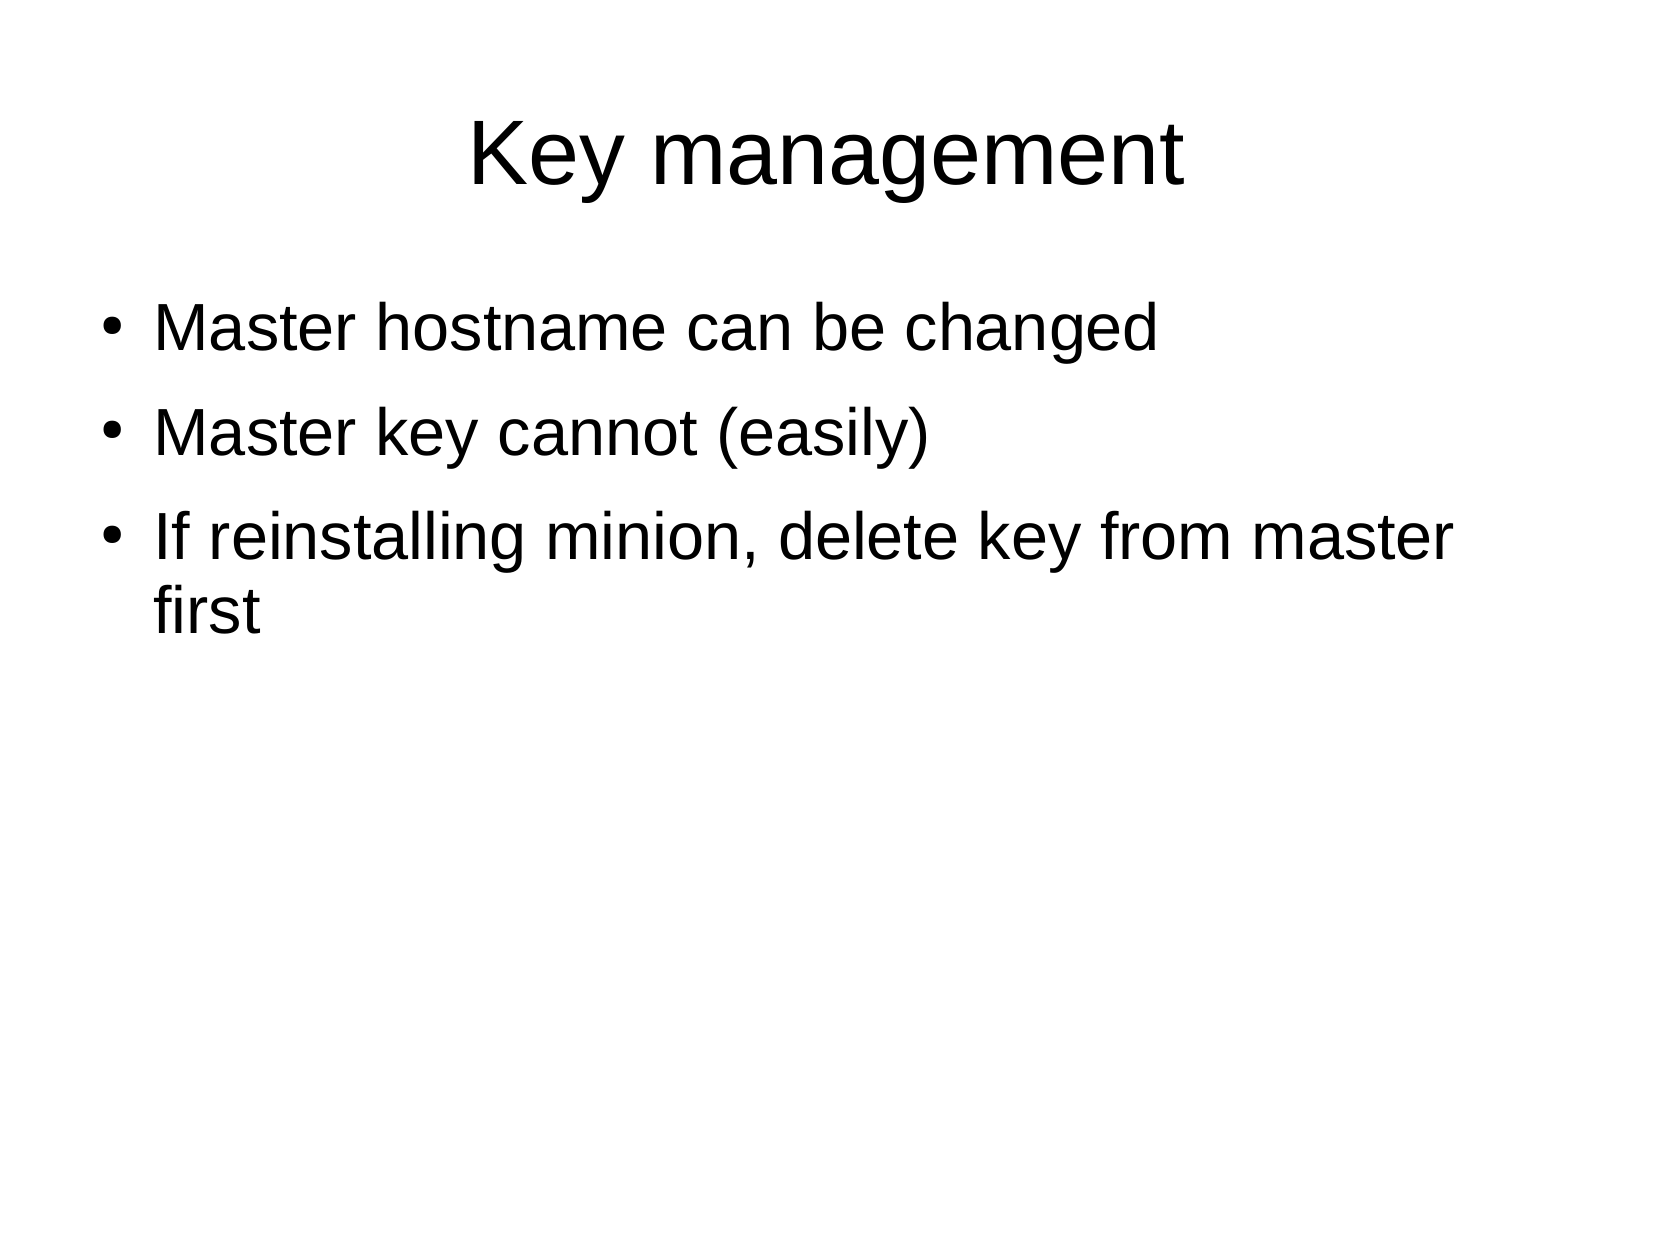

# Key management
Master hostname can be changed
Master key cannot (easily)
If reinstalling minion, delete key from master first